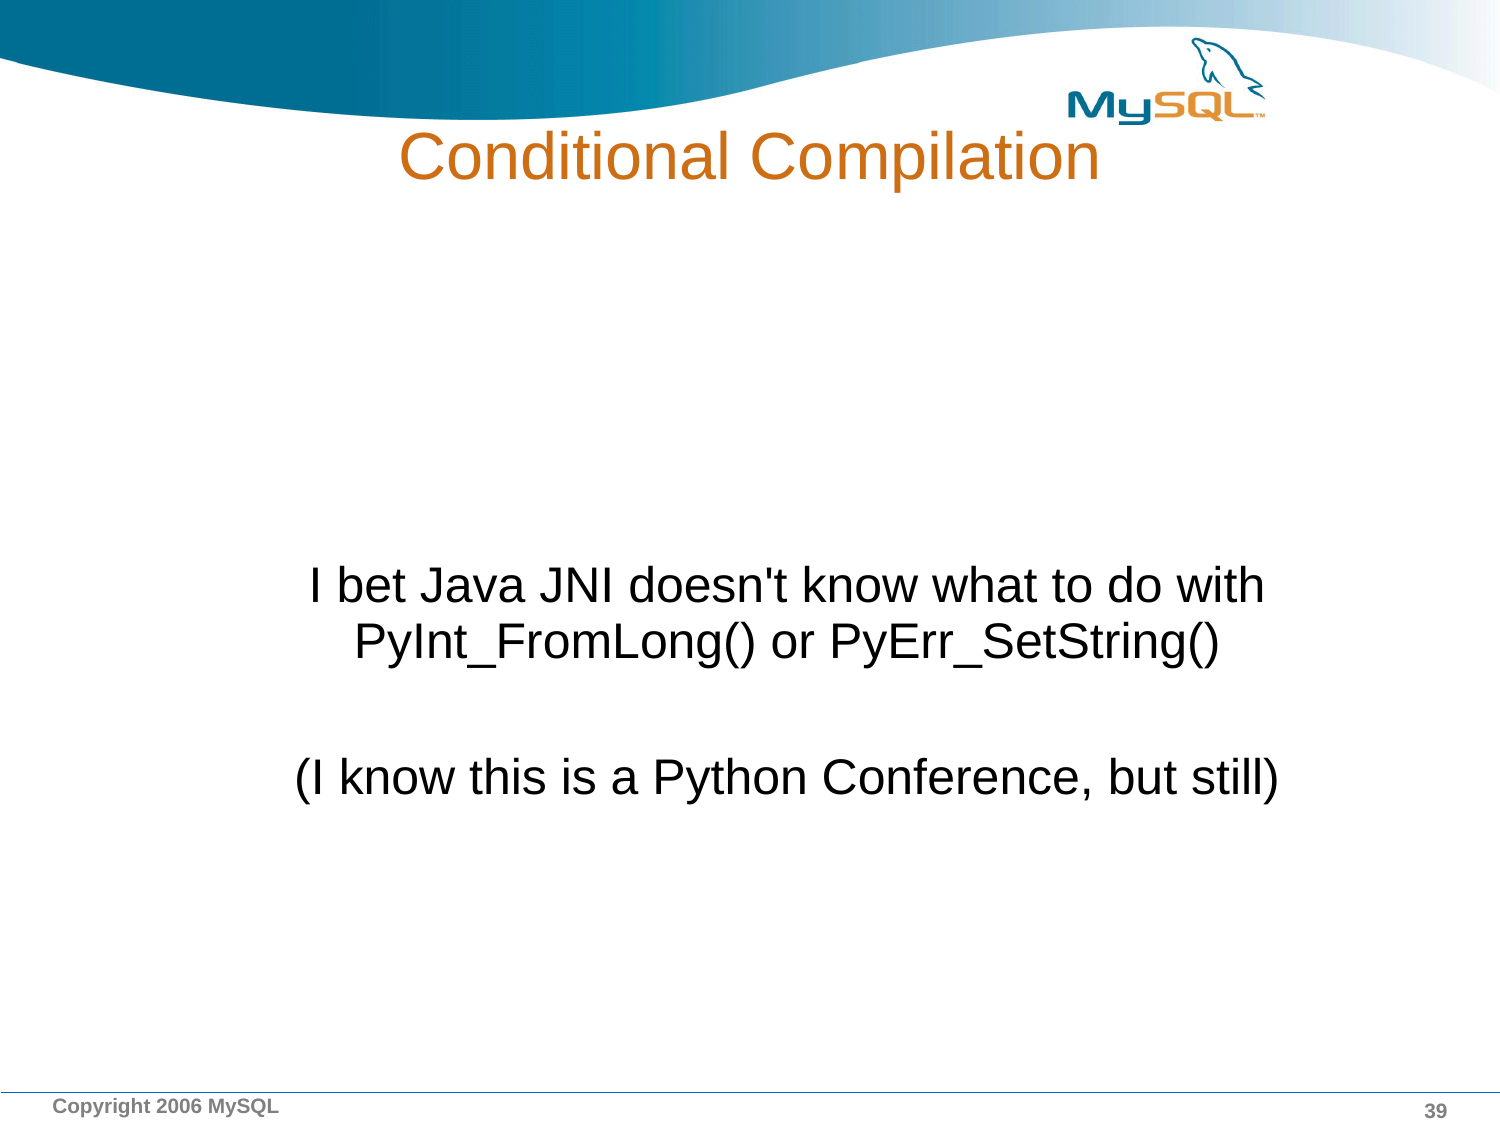

# Conditional Compilation
I bet Java JNI doesn't know what to do with PyInt_FromLong() or PyErr_SetString()
(I know this is a Python Conference, but still)